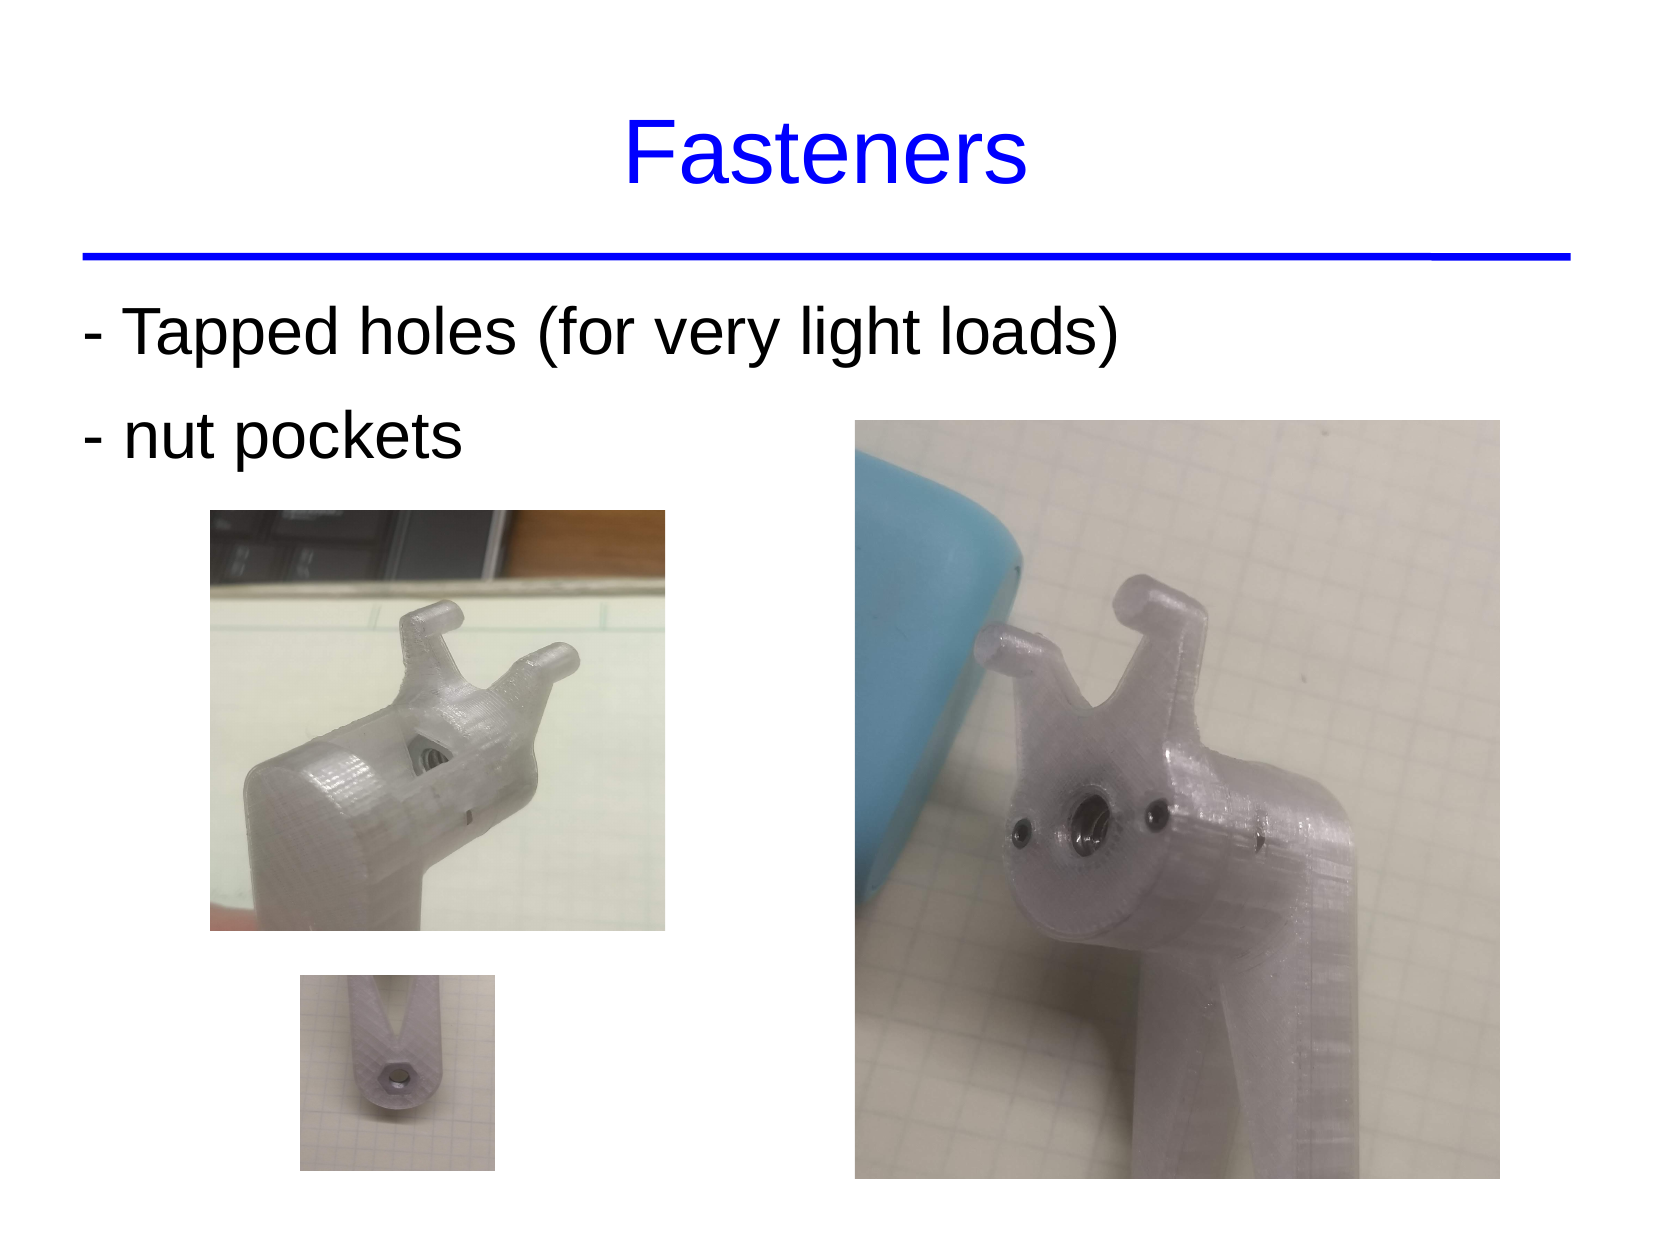

# Fasteners
- Tapped holes (for very light loads)
- nut pockets